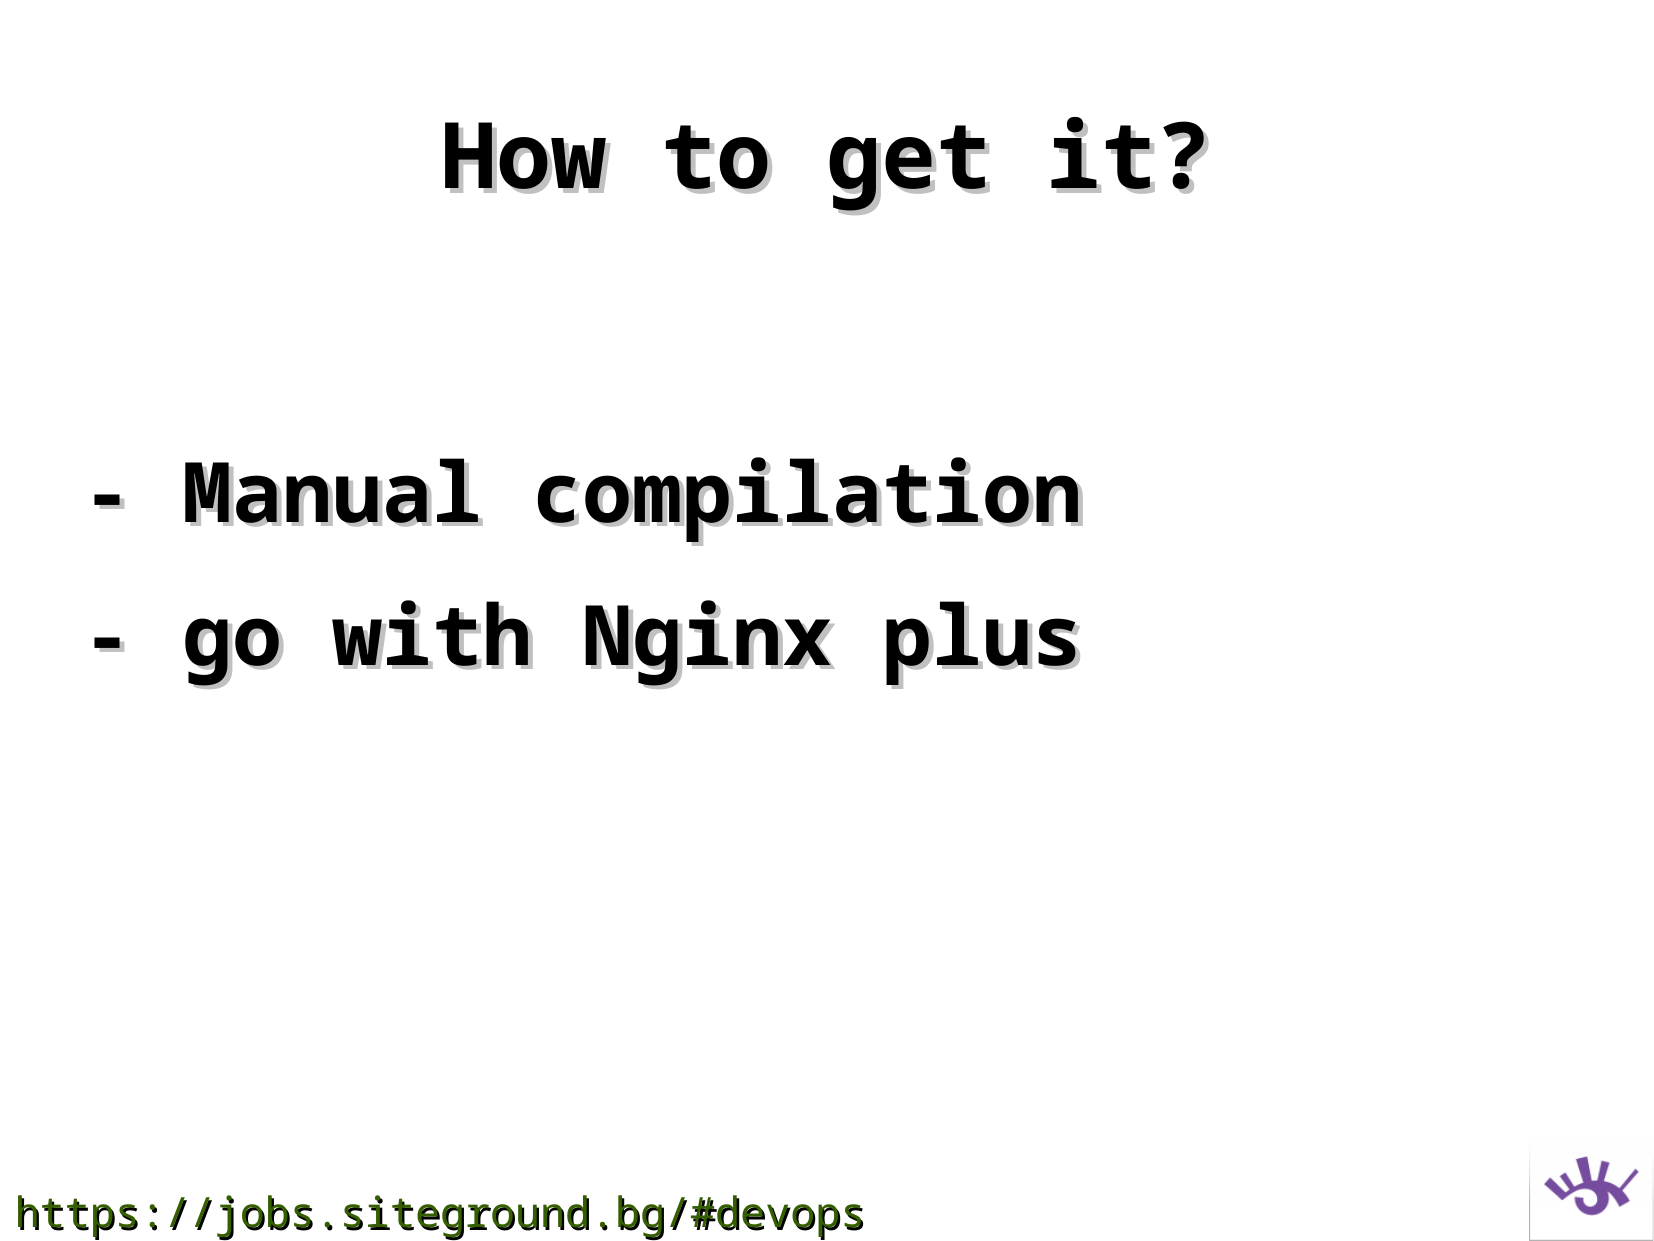

# How to get it?
- Manual compilation
- go with Nginx plus
https://jobs.siteground.bg/#devops